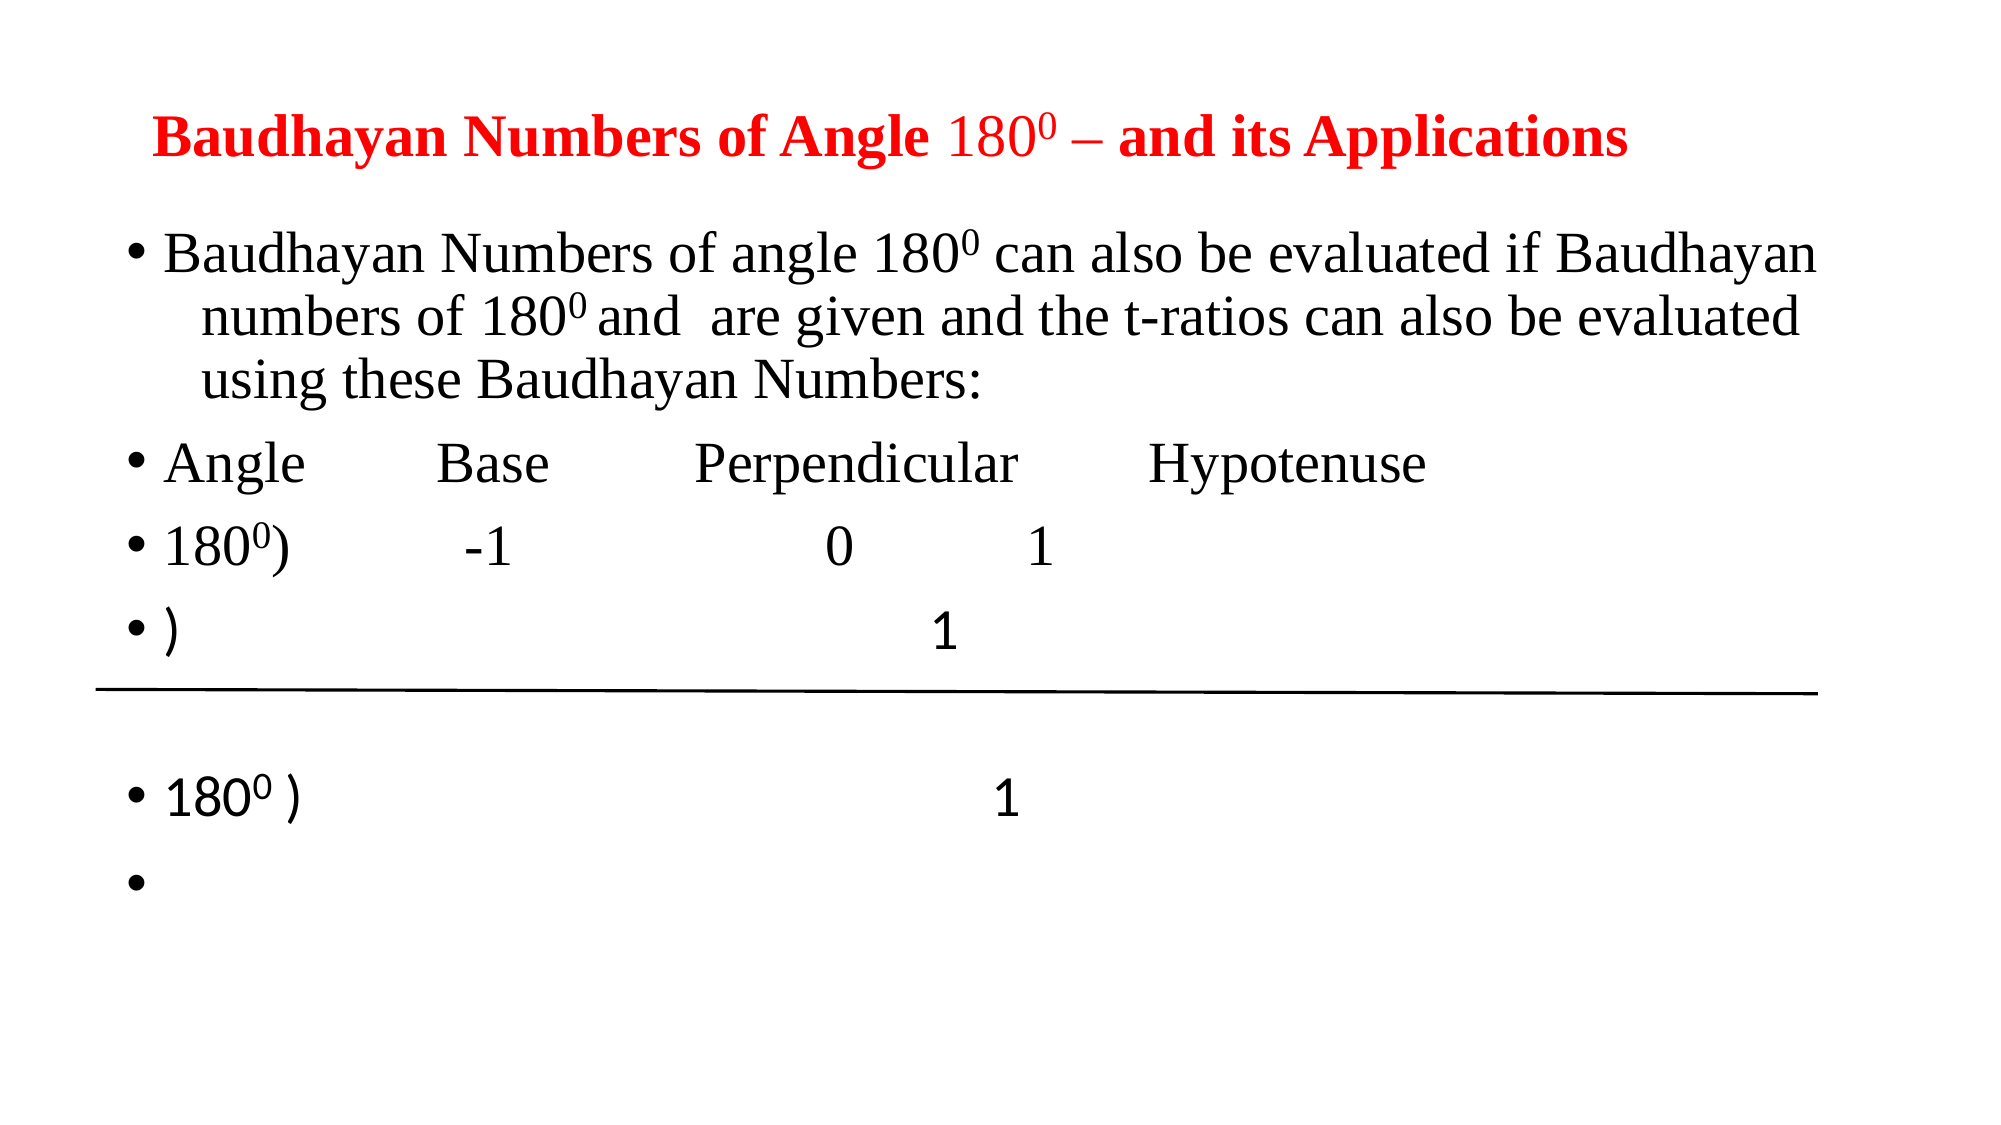

# Baudhayan Numbers of Angle 1800 – and its Applications
Baudhayan Numbers of angle 1800 can also be evaluated if Baudhayan numbers of 1800 and are given and the t-ratios can also be evaluated using these Baudhayan Numbers:
Angle Base Perpendicular Hypotenuse
1800) -1		 0			1
) 	 1
1800 ) 1